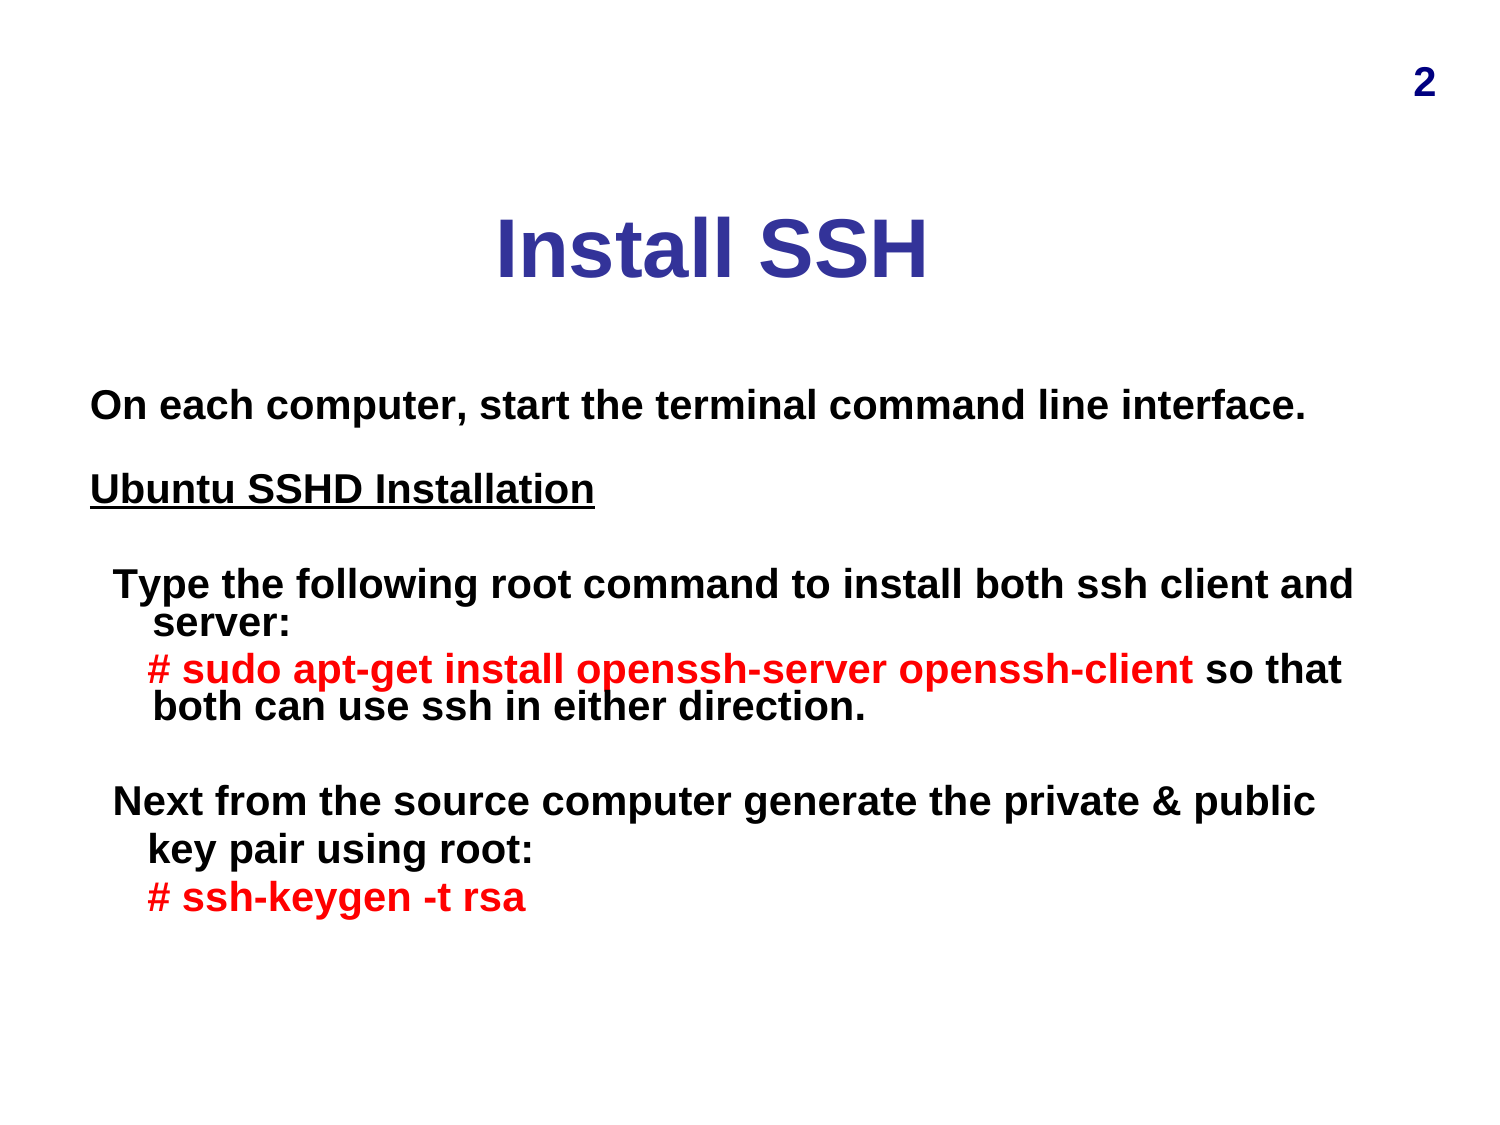

2
# Install SSH
On each computer, start the terminal command line interface.
Ubuntu SSHD Installation
 Type the following root command to install both ssh client and server:
 # sudo apt-get install openssh-server openssh-client so that both can use ssh in either direction.
 Next from the source computer generate the private & public
 key pair using root:
 # ssh-keygen -t rsa